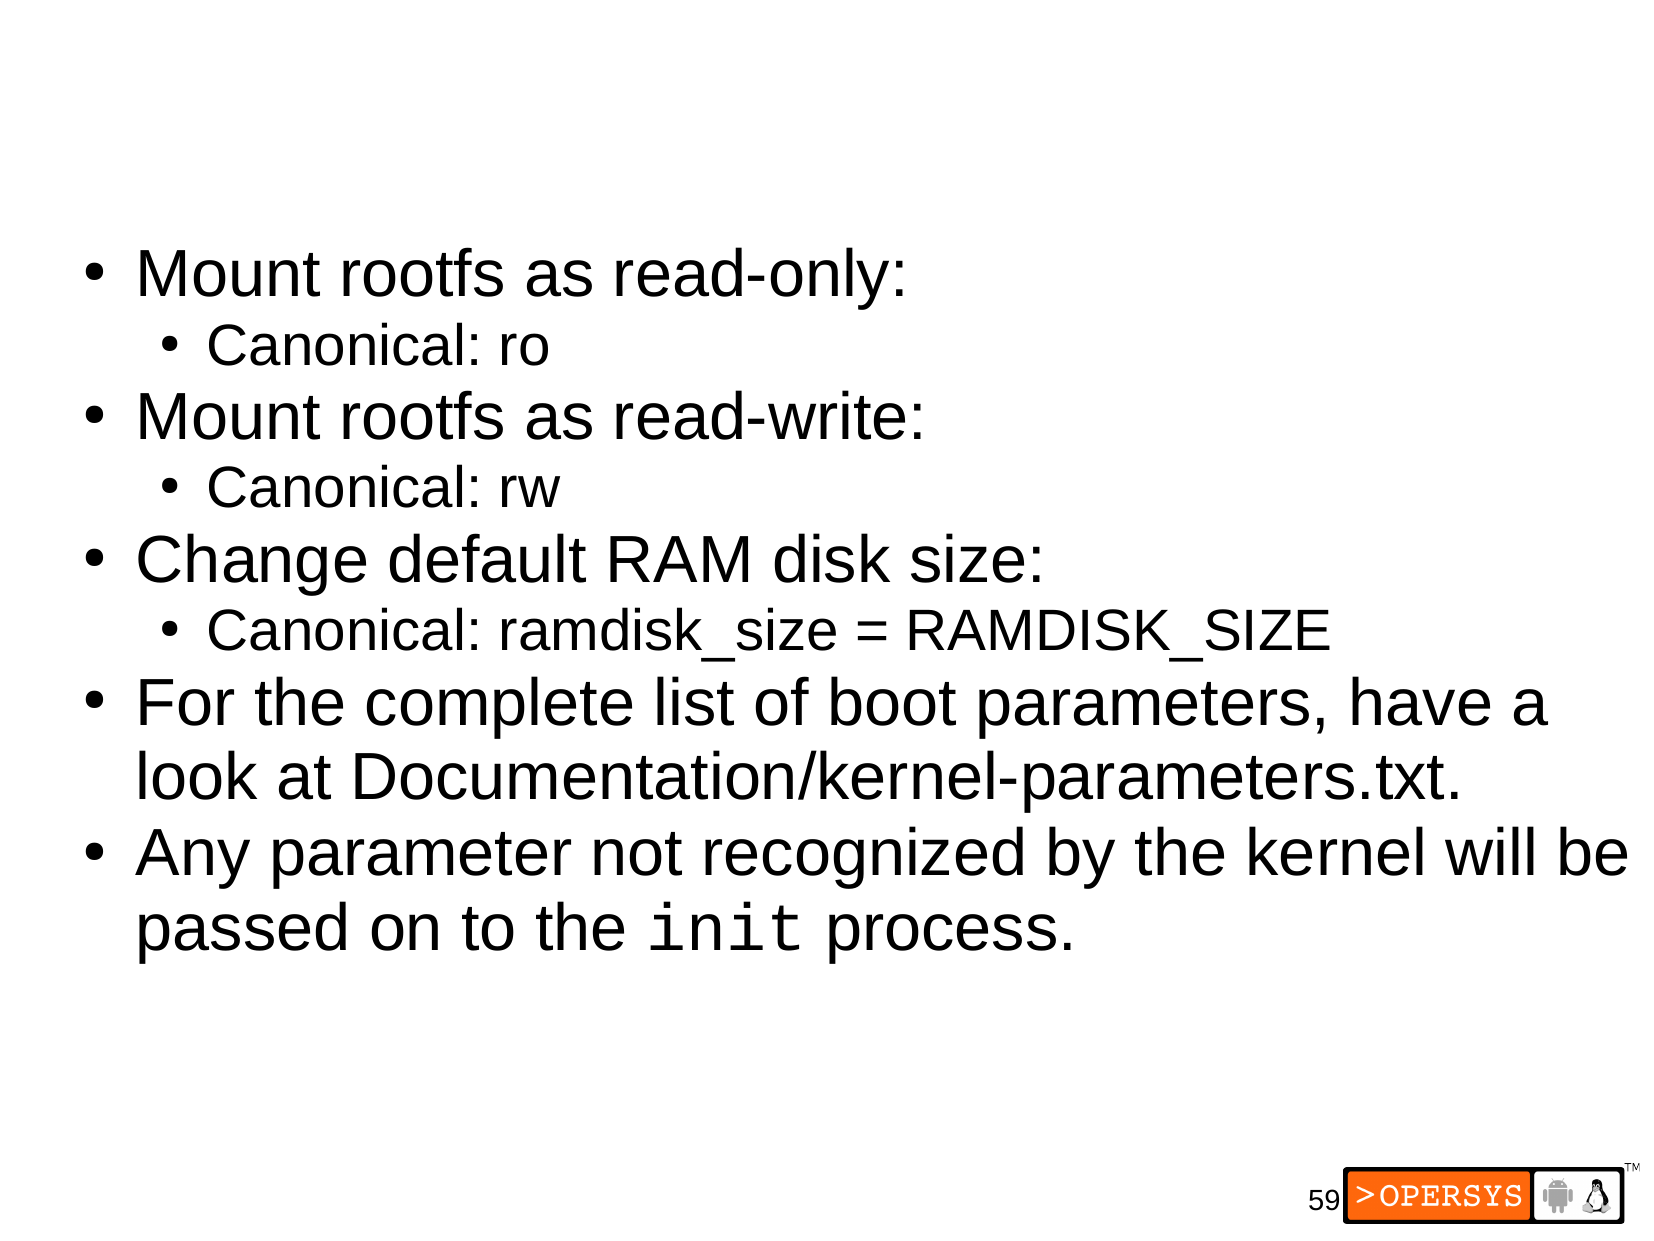

# Mount rootfs as read-only:
Canonical: ro
Mount rootfs as read-write:
Canonical: rw
Change default RAM disk size:
Canonical: ramdisk_size = RAMDISK_SIZE
For the complete list of boot parameters, have a look at Documentation/kernel-parameters.txt.
Any parameter not recognized by the kernel will be passed on to the init process.